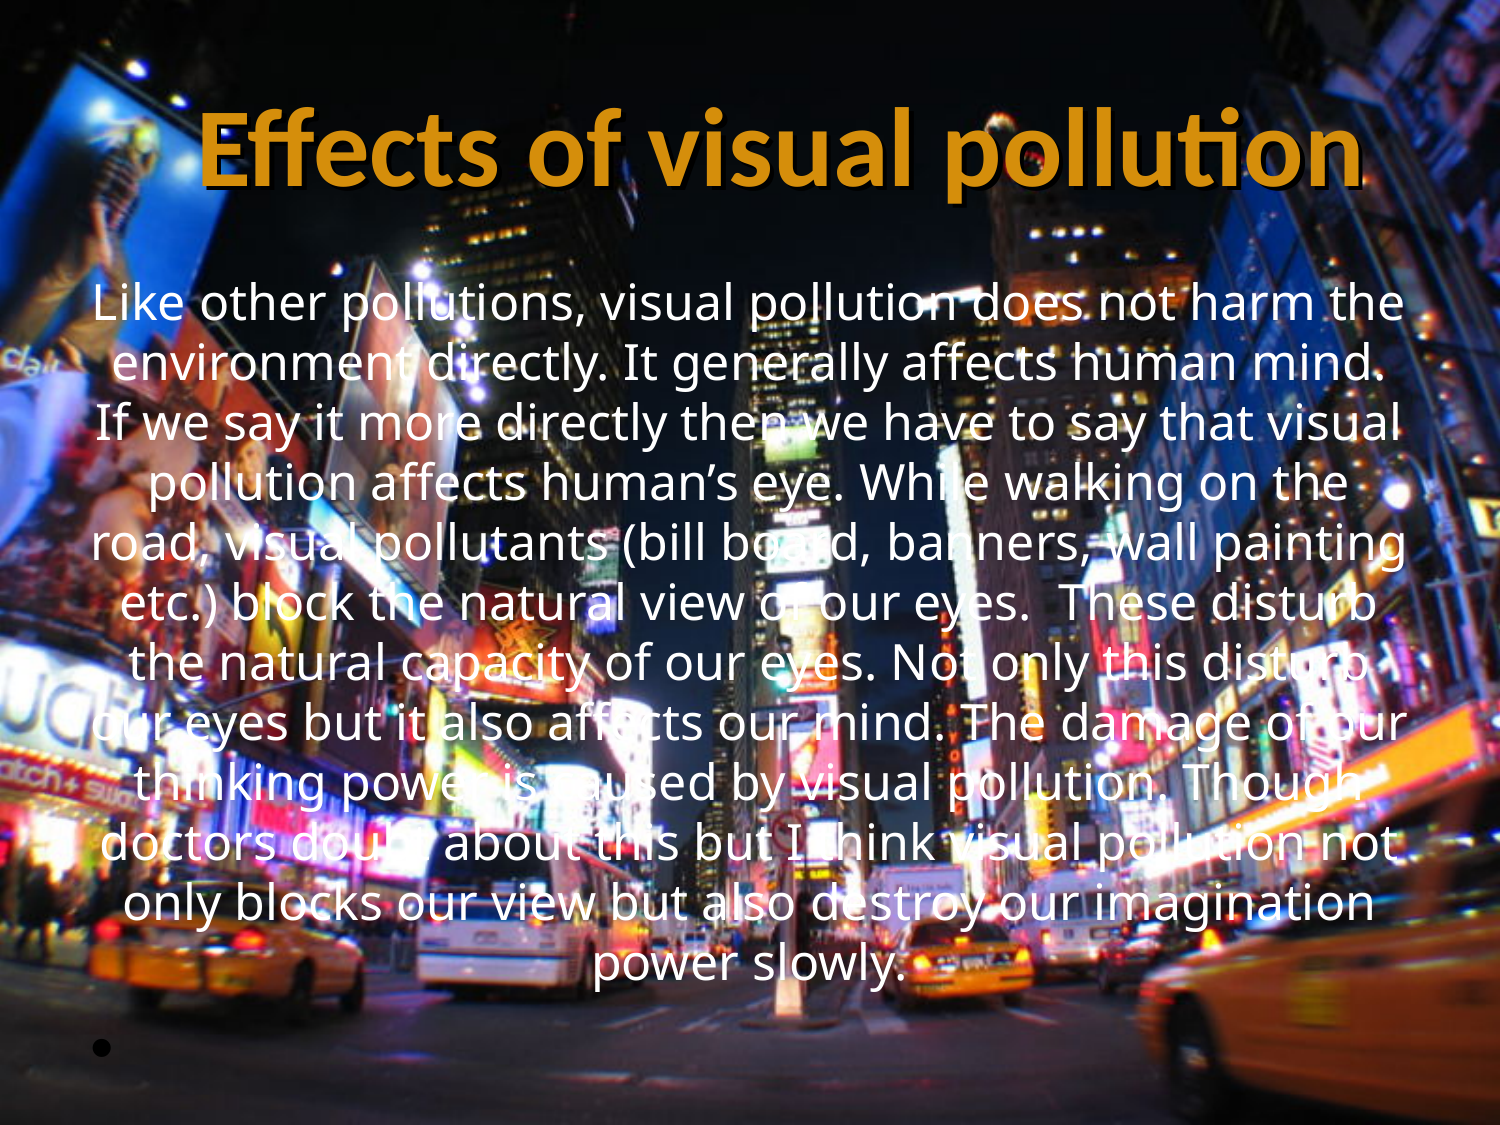

Effects of visual pollution
# Like other pollutions, visual pollution does not harm the environment directly. It generally affects human mind. If we say it more directly then we have to say that visual pollution affects human’s eye. While walking on the road, visual pollutants (bill board, banners, wall painting etc.) block the natural view of our eyes. These disturb the natural capacity of our eyes. Not only this disturb our eyes but it also affects our mind. The damage of our thinking power is caused by visual pollution. Though doctors doubt about this but I think visual pollution not only blocks our view but also destroy our imagination power slowly.